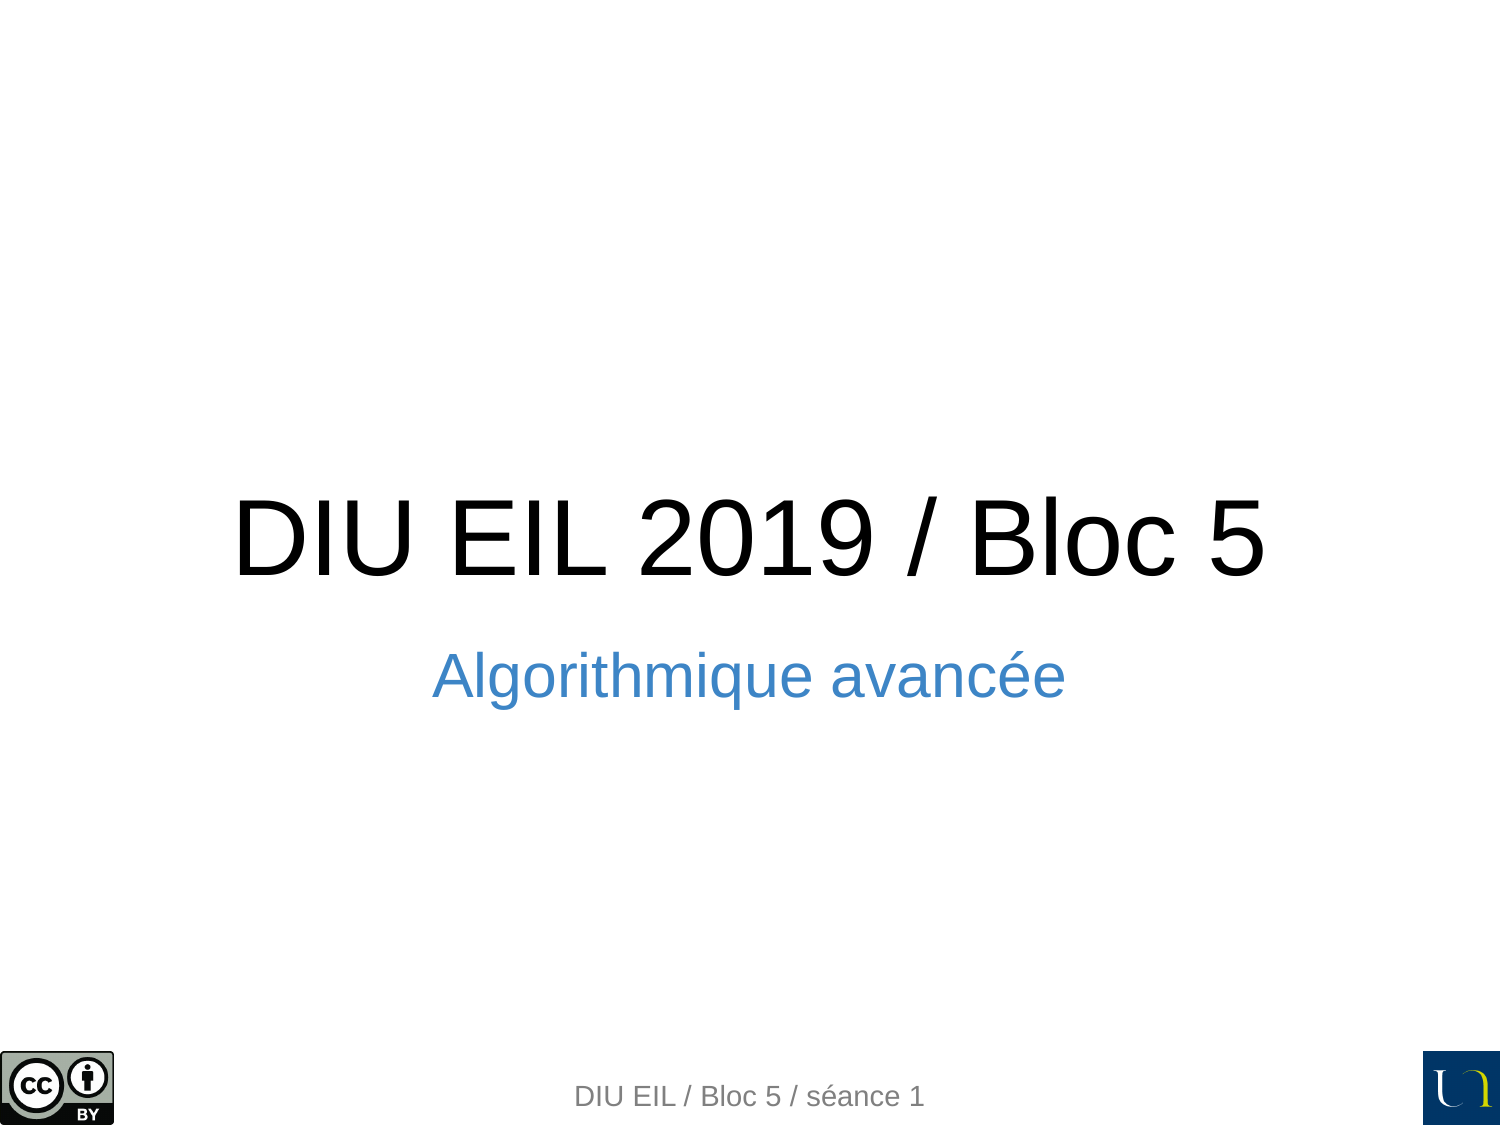

# DIU EIL 2019 / Bloc 5
Algorithmique avancée